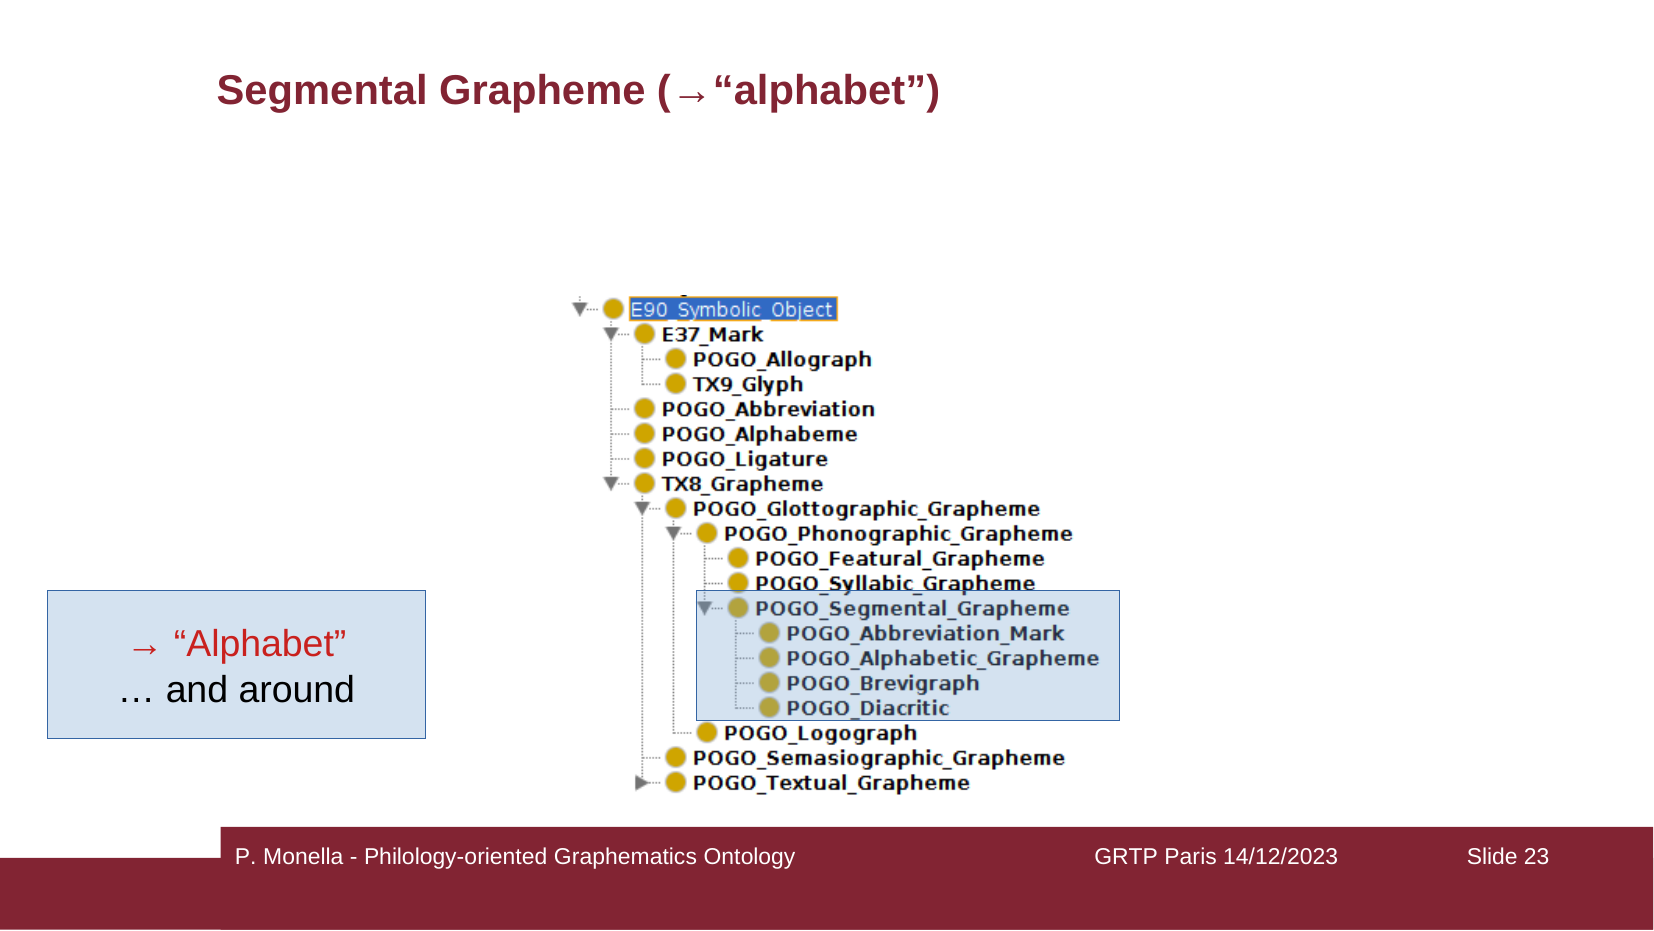

# Segmental Grapheme (→“alphabet”)
→ “Alphabet”
… and around
P. Monella - Philology-oriented Graphematics Ontology
23